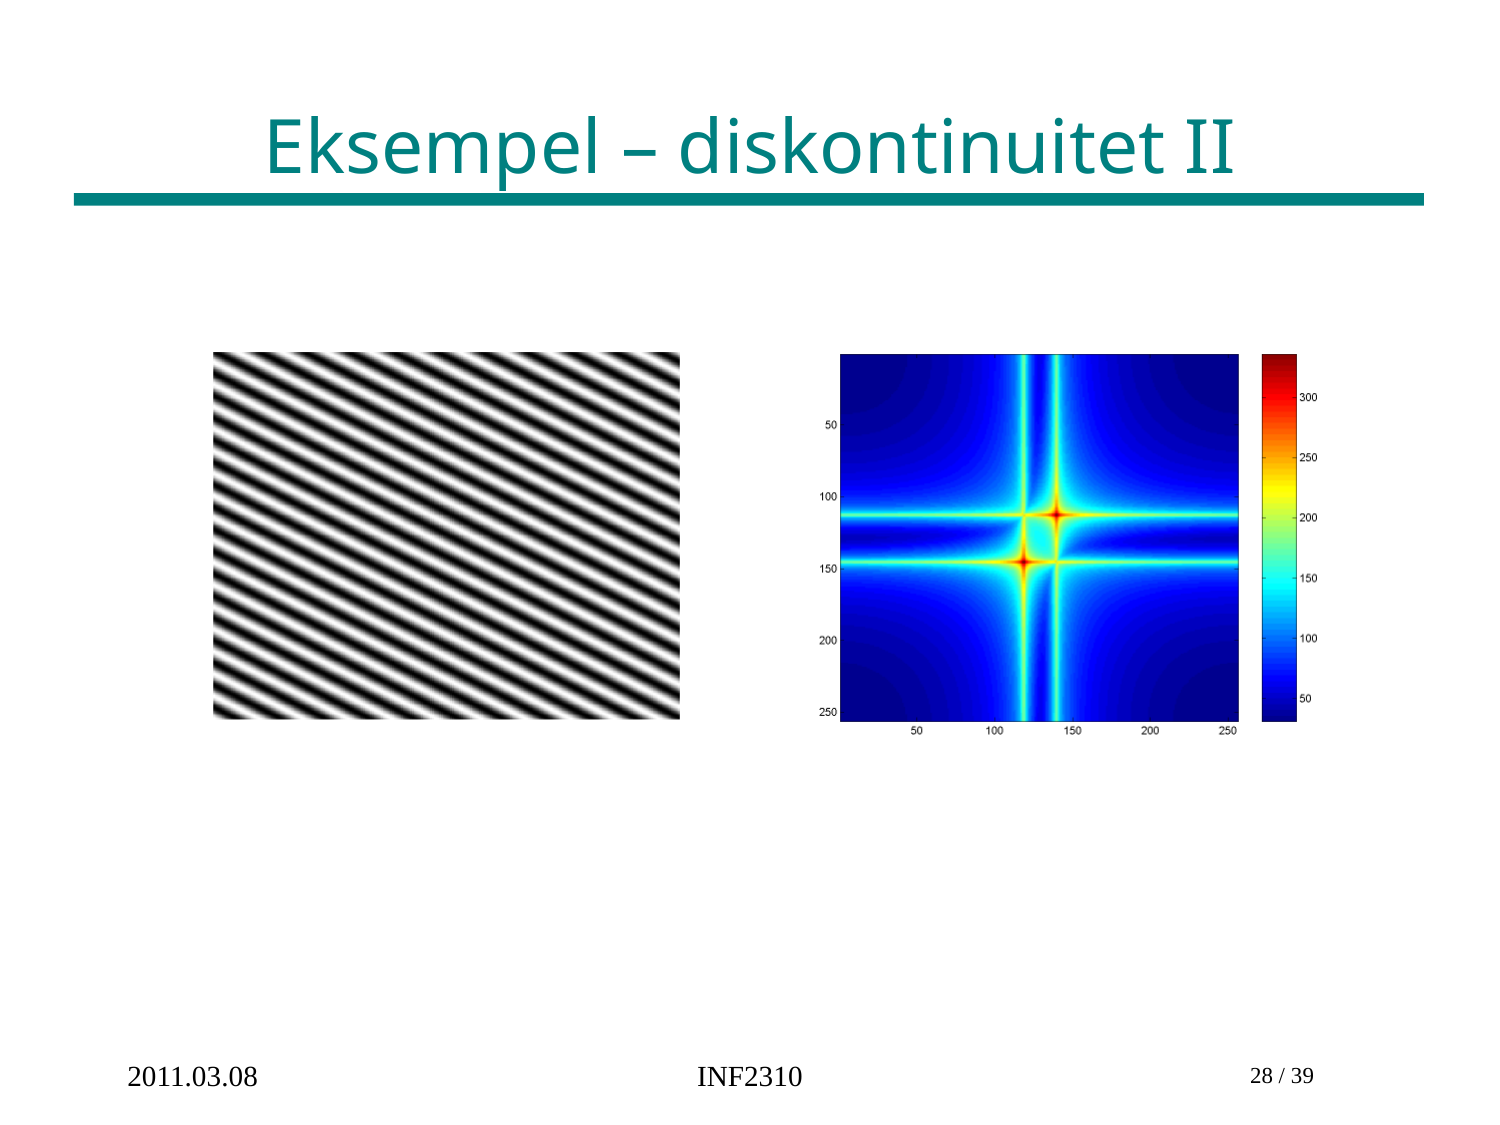

# Eksempel – diskontinuitet II
2011.03.08XXX
INF2310